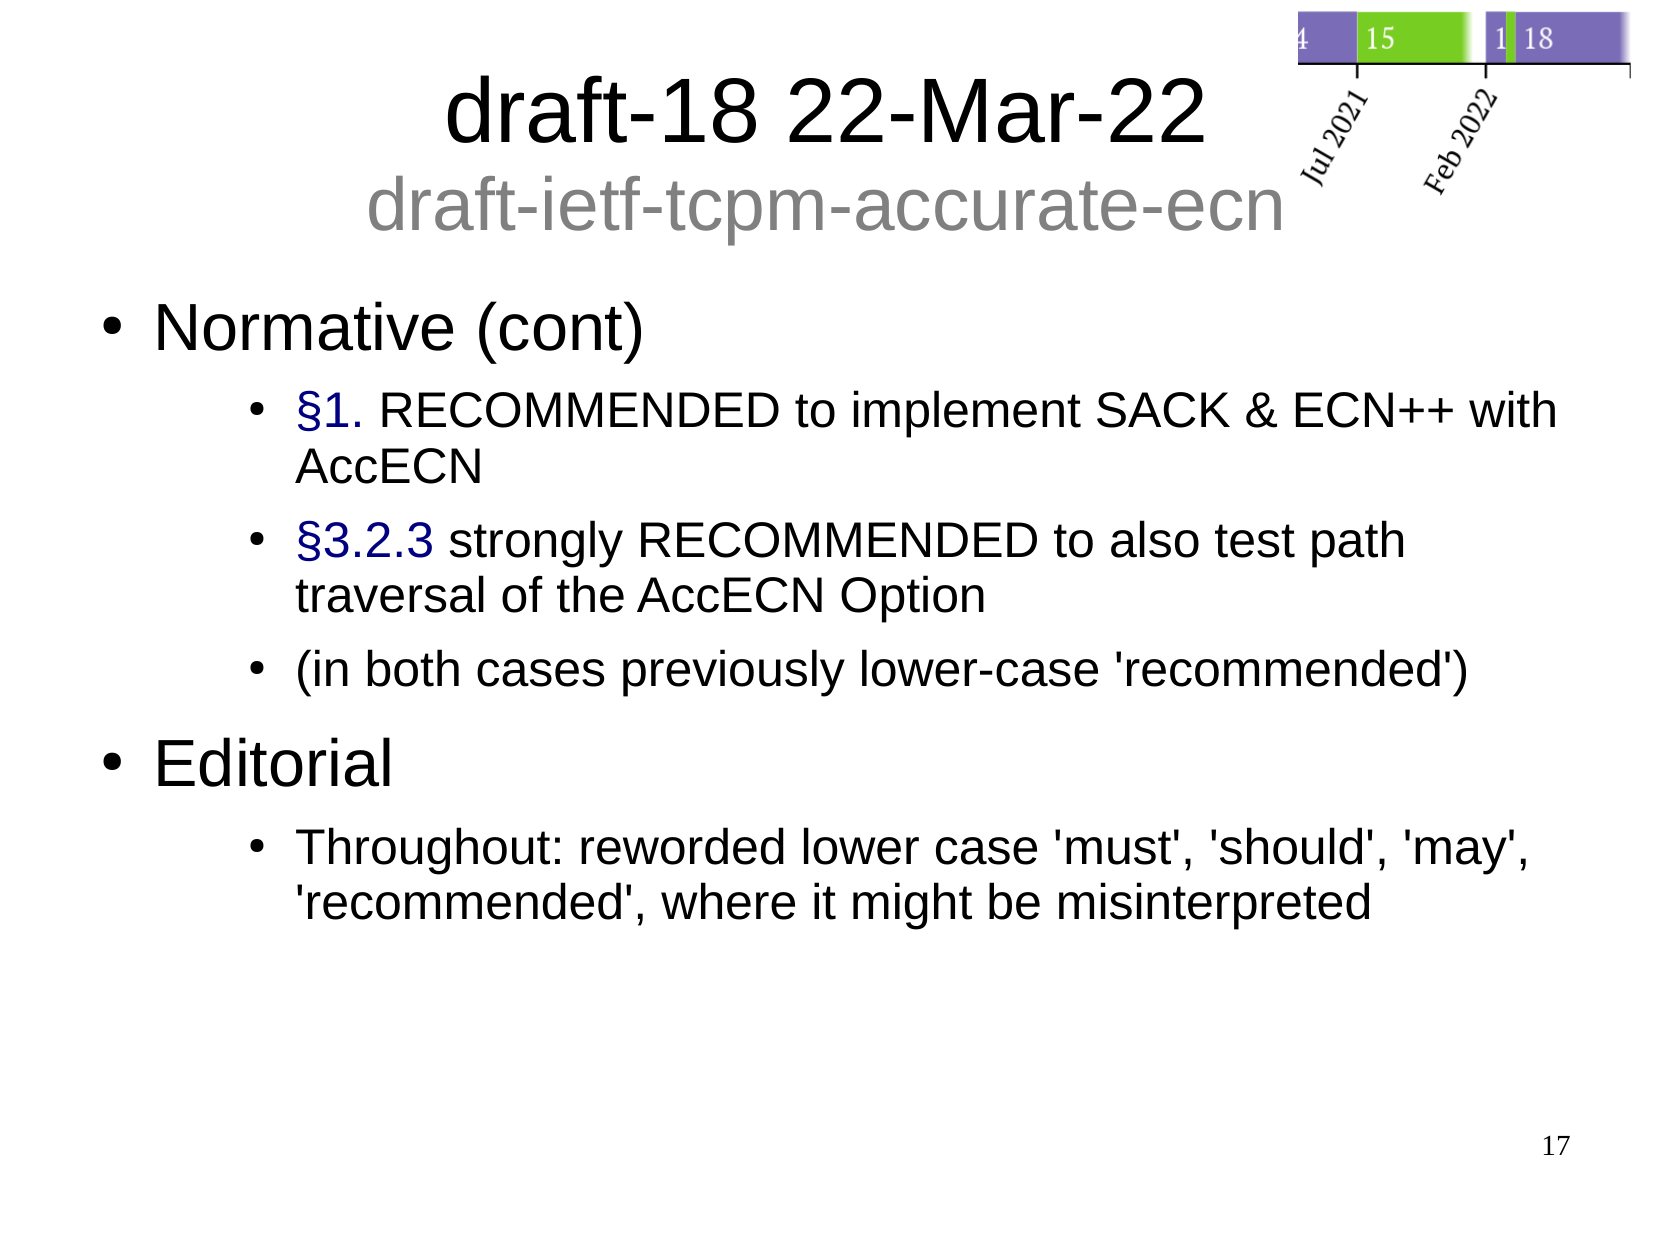

# draft-18 22-Mar-22 draft-ietf-tcpm-accurate-ecn
Normative (cont)
§1. RECOMMENDED to implement SACK & ECN++ with AccECN
§3.2.3 strongly RECOMMENDED to also test path traversal of the AccECN Option
(in both cases previously lower-case 'recommended')
Editorial
Throughout: reworded lower case 'must', 'should', 'may', 'recommended', where it might be misinterpreted
17